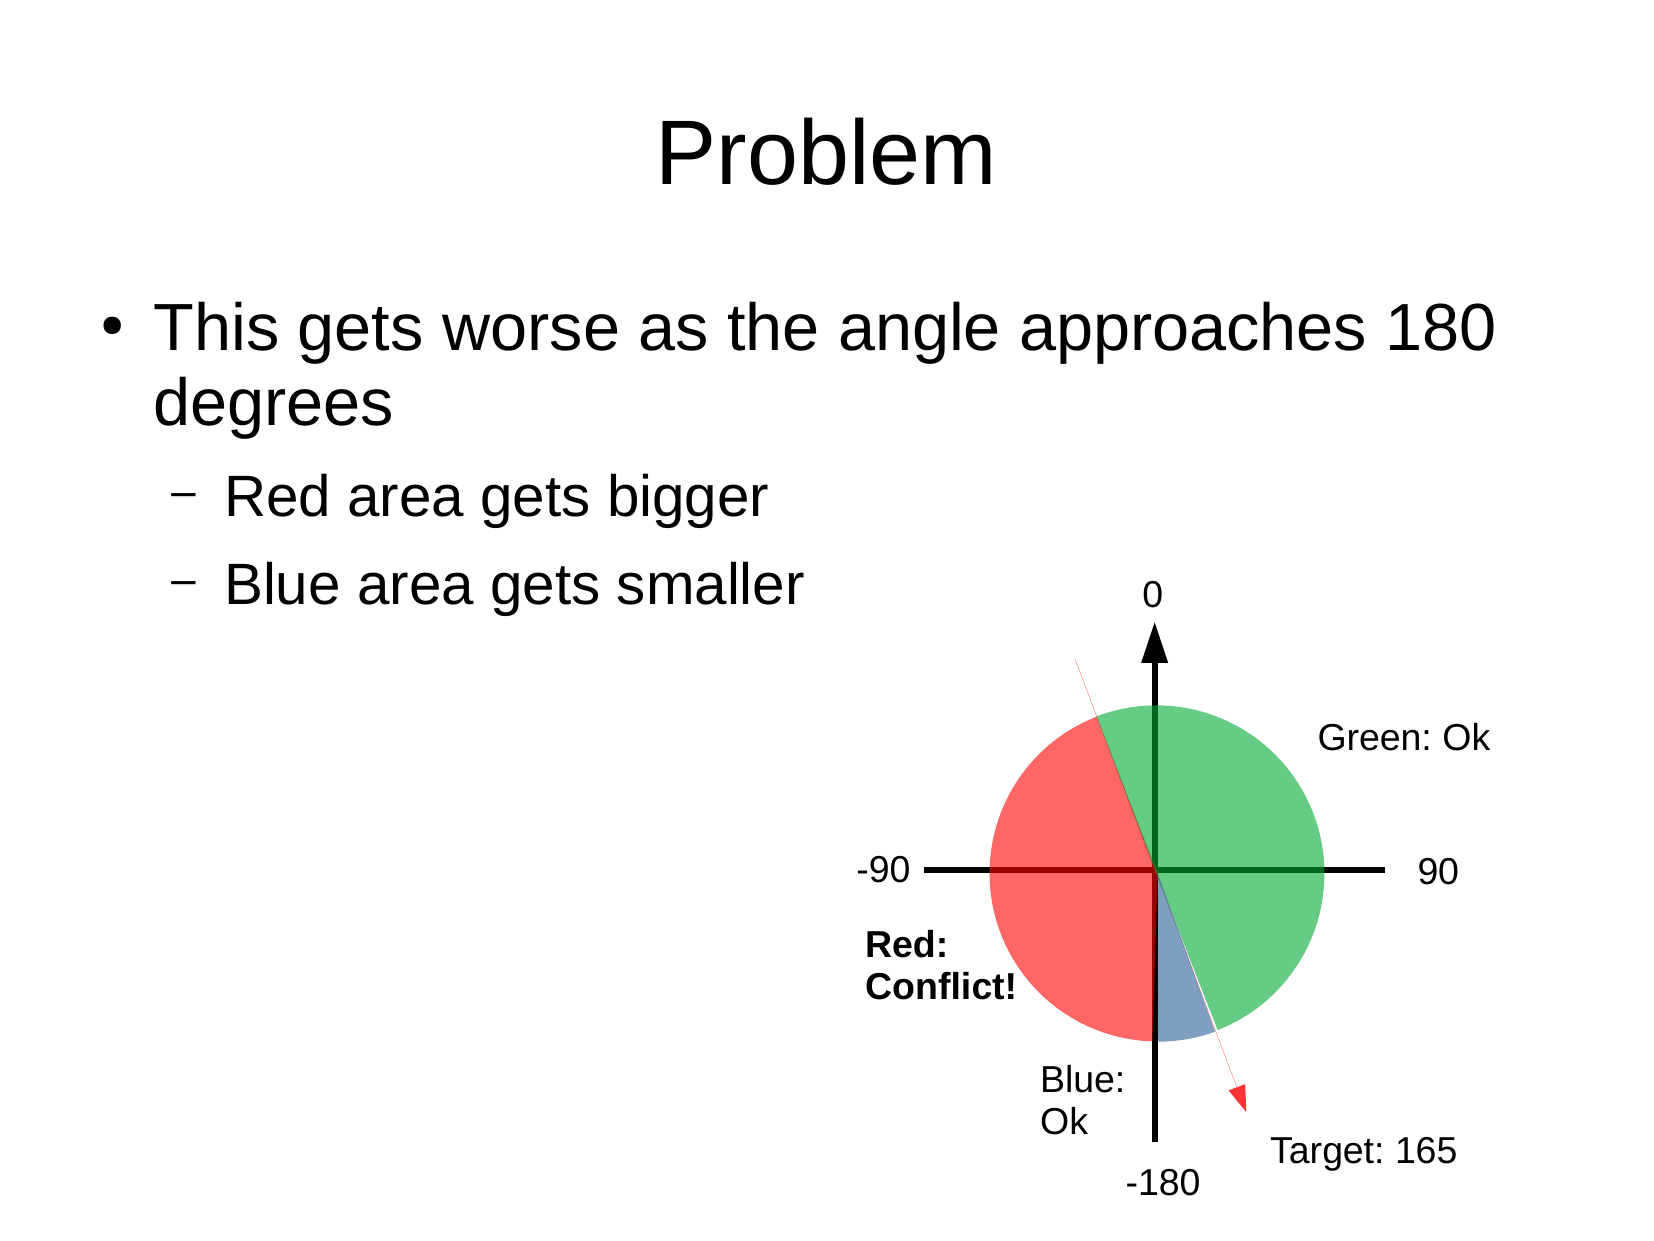

# Problem
This gets worse as the angle approaches 180 degrees
Red area gets bigger
Blue area gets smaller
0
-90
90
-180
Green: Ok
Red:
Conflict!
Blue:
Ok
Target: 165